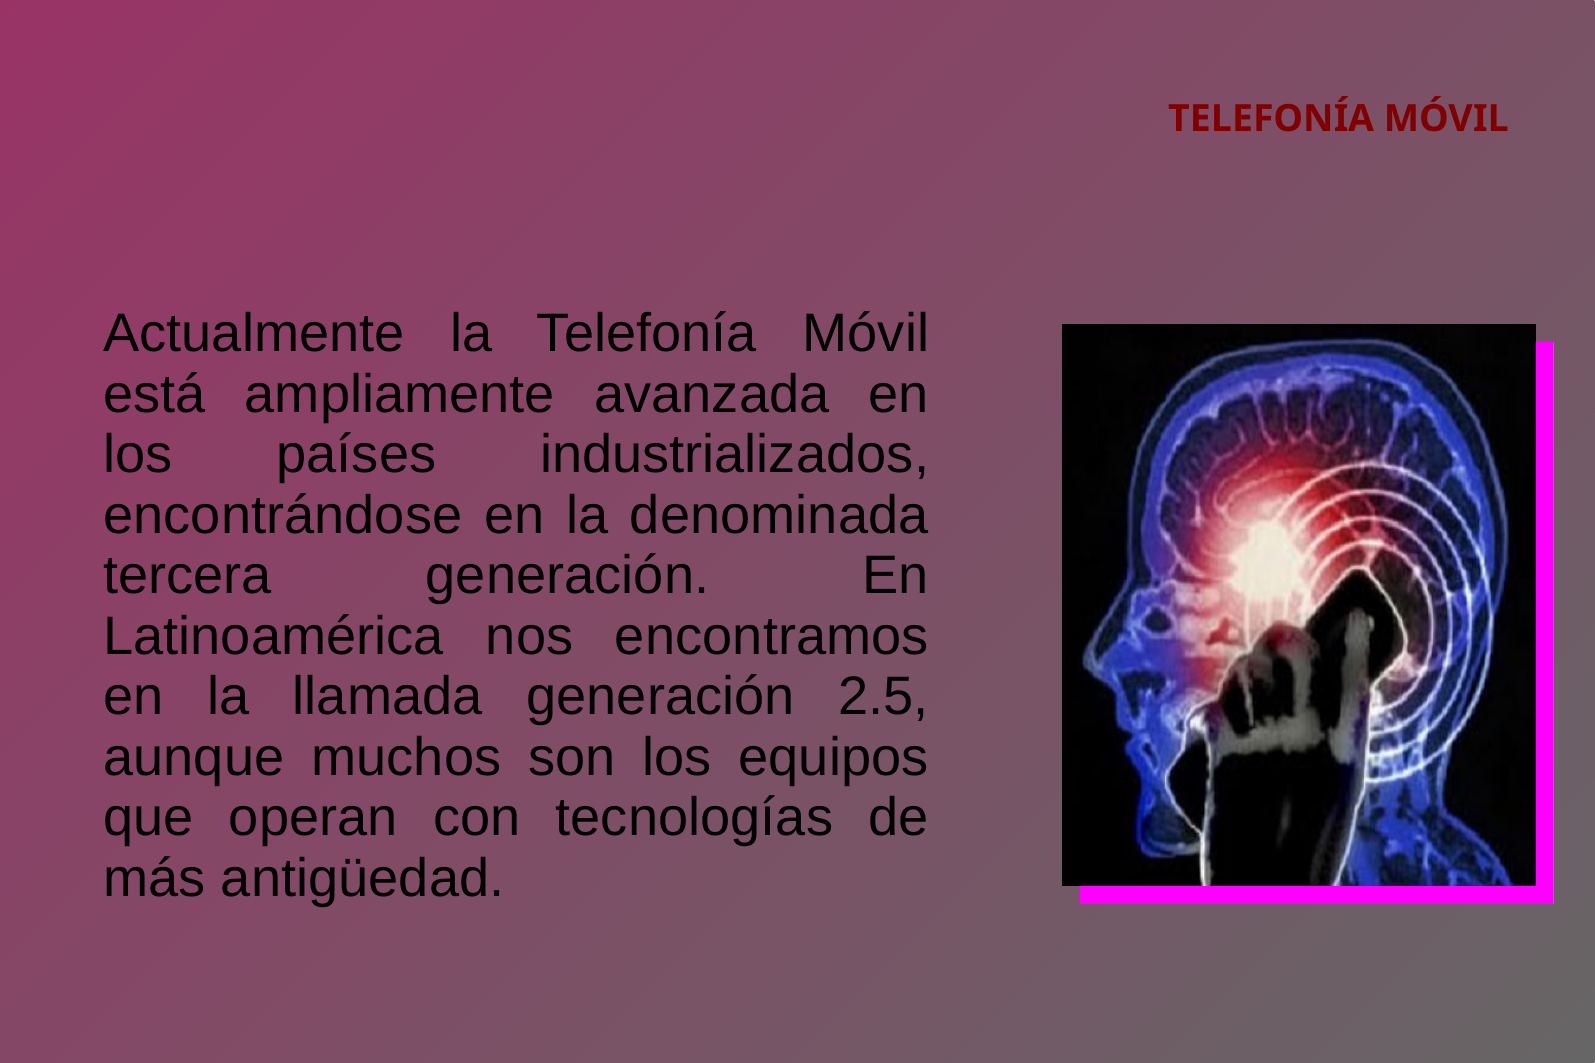

#
TELEFONÍA MÓVIL
Actualmente la Telefonía Móvil está ampliamente avanzada en los países industrializados, encontrándose en la denominada tercera generación. En Latinoamérica nos encontramos en la llamada generación 2.5, aunque muchos son los equipos que operan con tecnologías de más antigüedad.